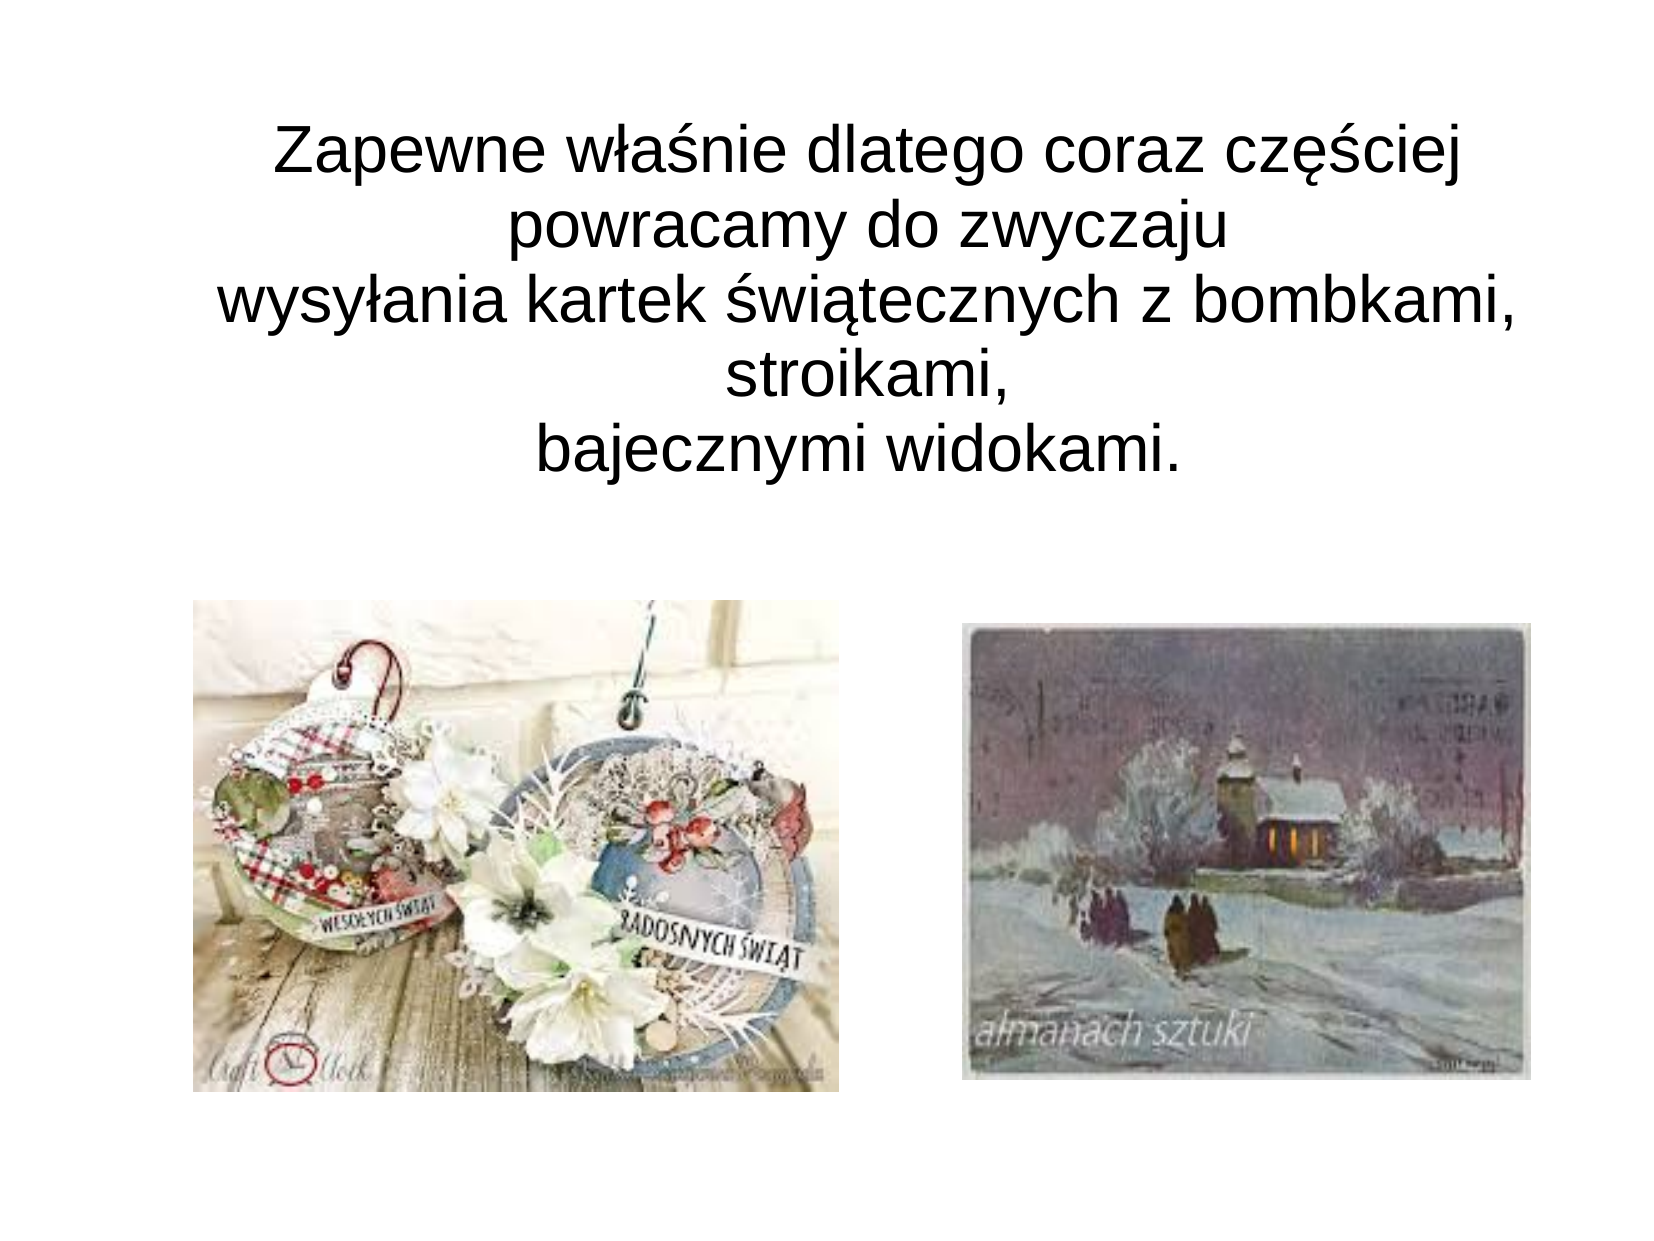

# Zapewne właśnie dlatego coraz częściej powracamy do zwyczaju
wysyłania kartek świątecznych z bombkami, stroikami,
bajecznymi widokami.